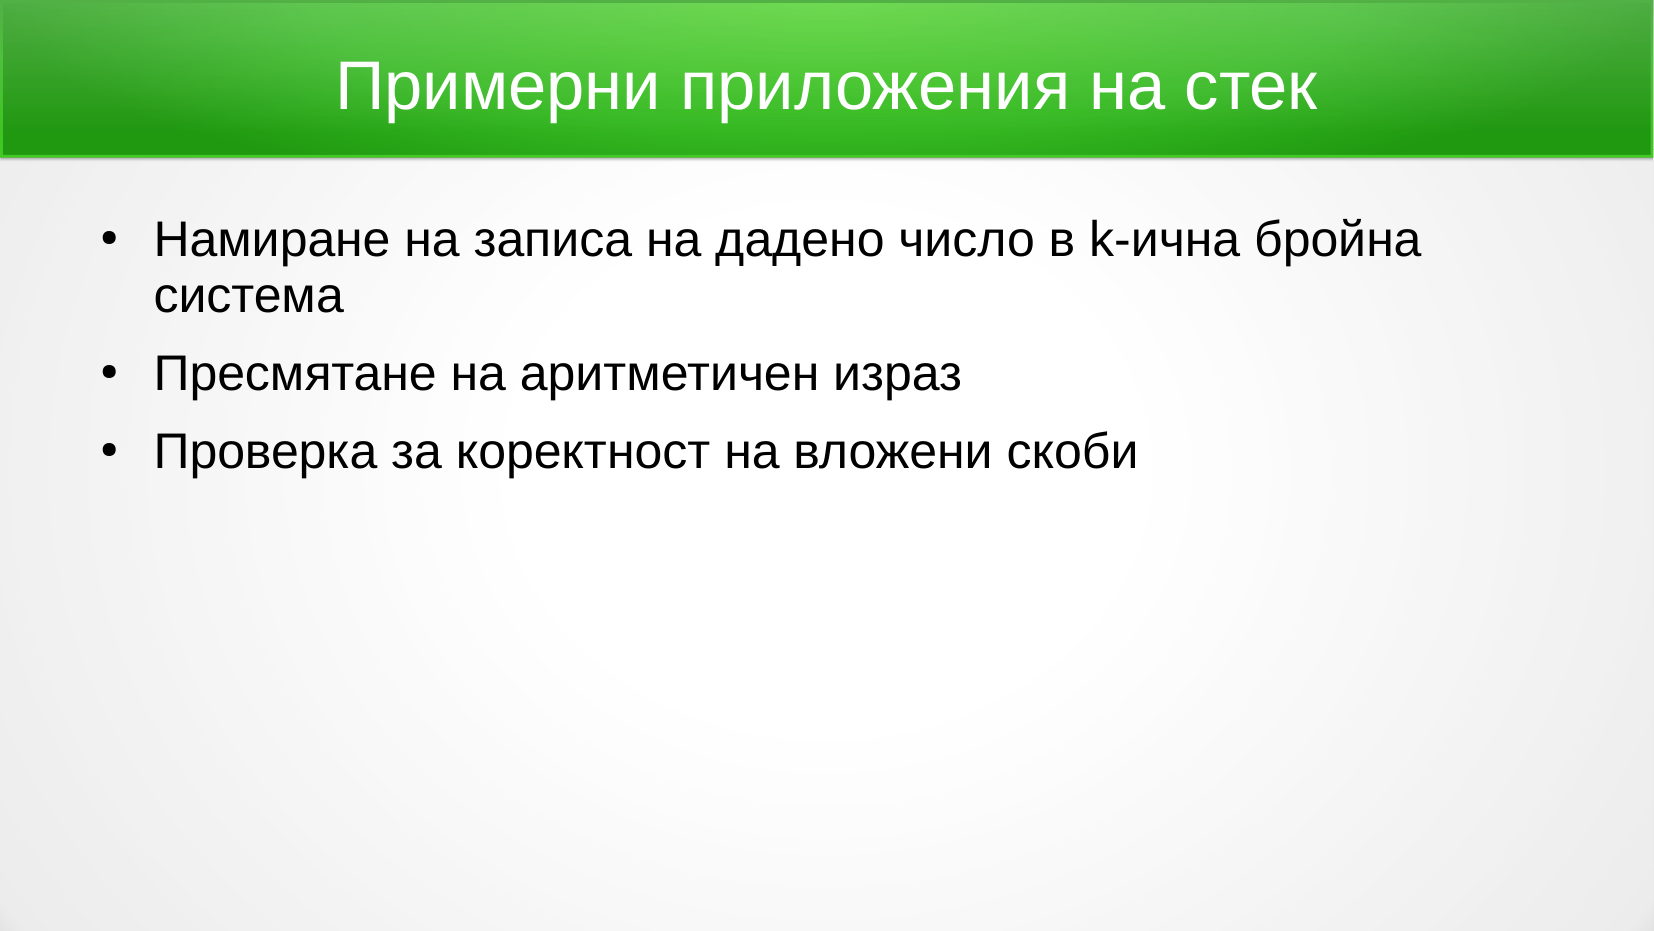

# Примерни приложения на стек
Намиране на записа на дадено число в k-ична бройна система
Пресмятане на аритметичен израз
Проверка за коректност на вложени скоби